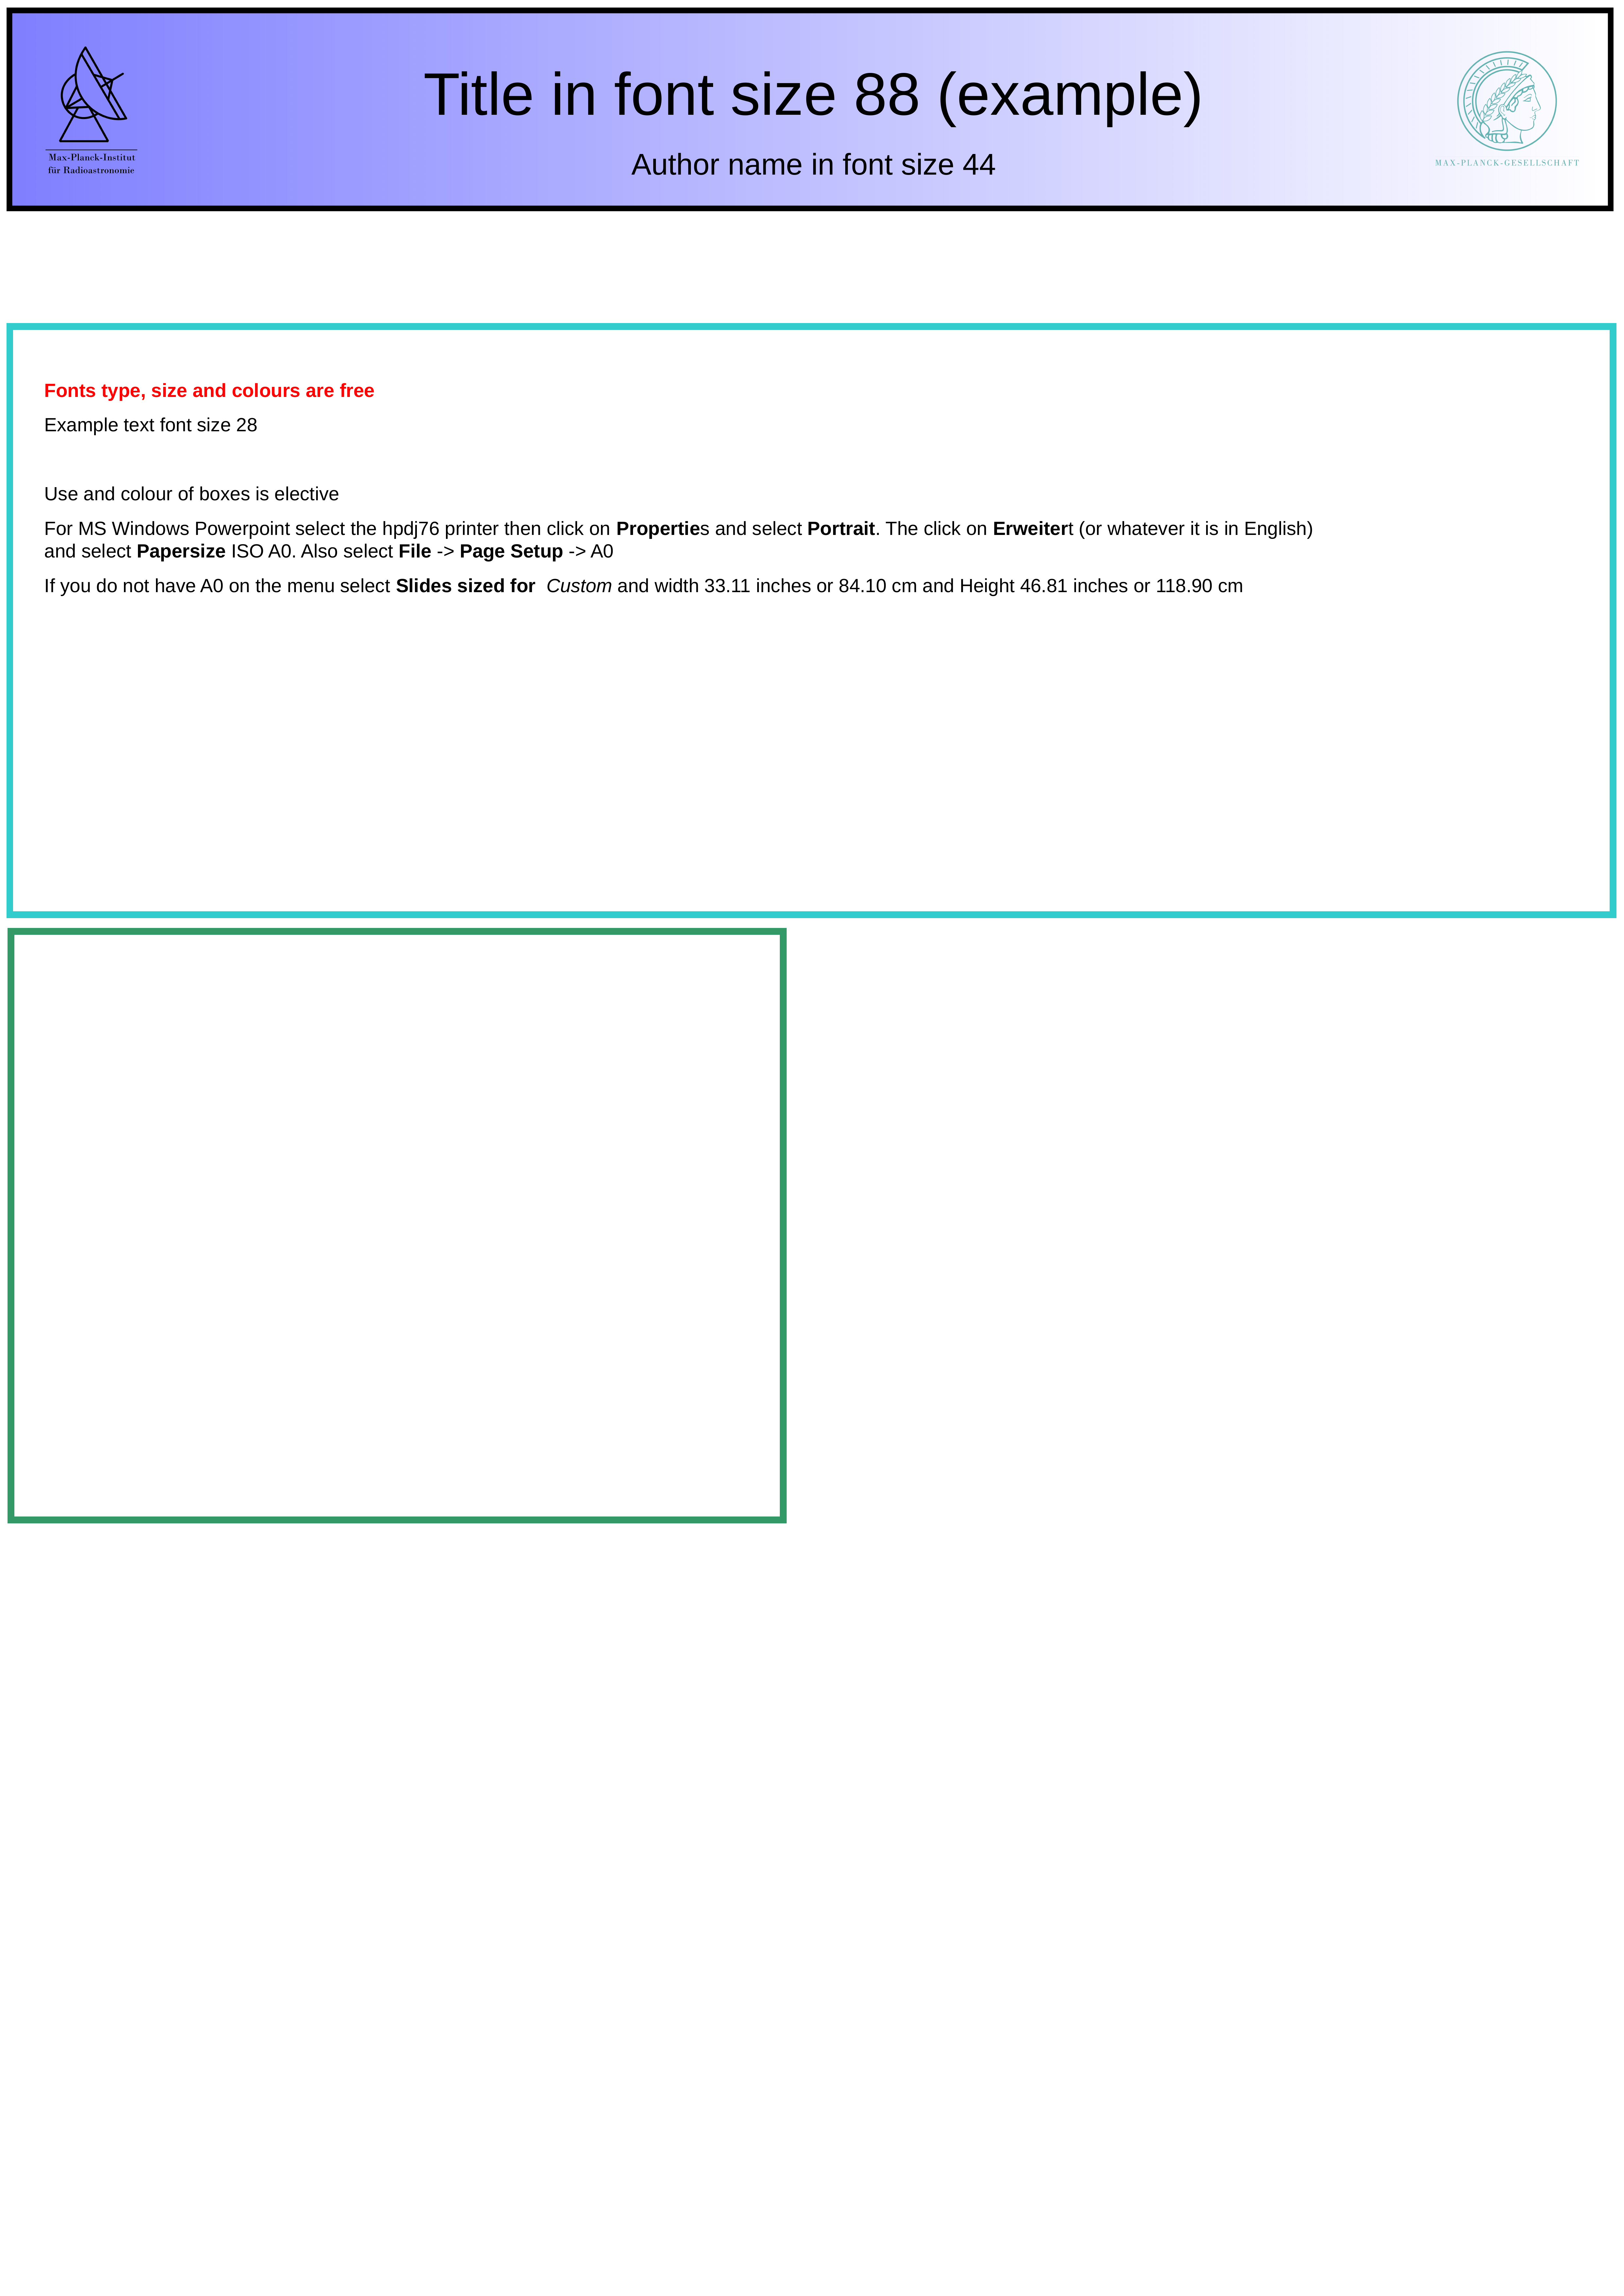

Title in font size 88 (example)
Author name in font size 44
Fonts type, size and colours are free
Example text font size 28
Use and colour of boxes is elective
For MS Windows Powerpoint select the hpdj76 printer then click on Properties and select Portrait. The click on Erweitert (or whatever it is in English) and select Papersize ISO A0. Also select File -> Page Setup -> A0
If you do not have A0 on the menu select Slides sized for Custom and width 33.11 inches or 84.10 cm and Height 46.81 inches or 118.90 cm